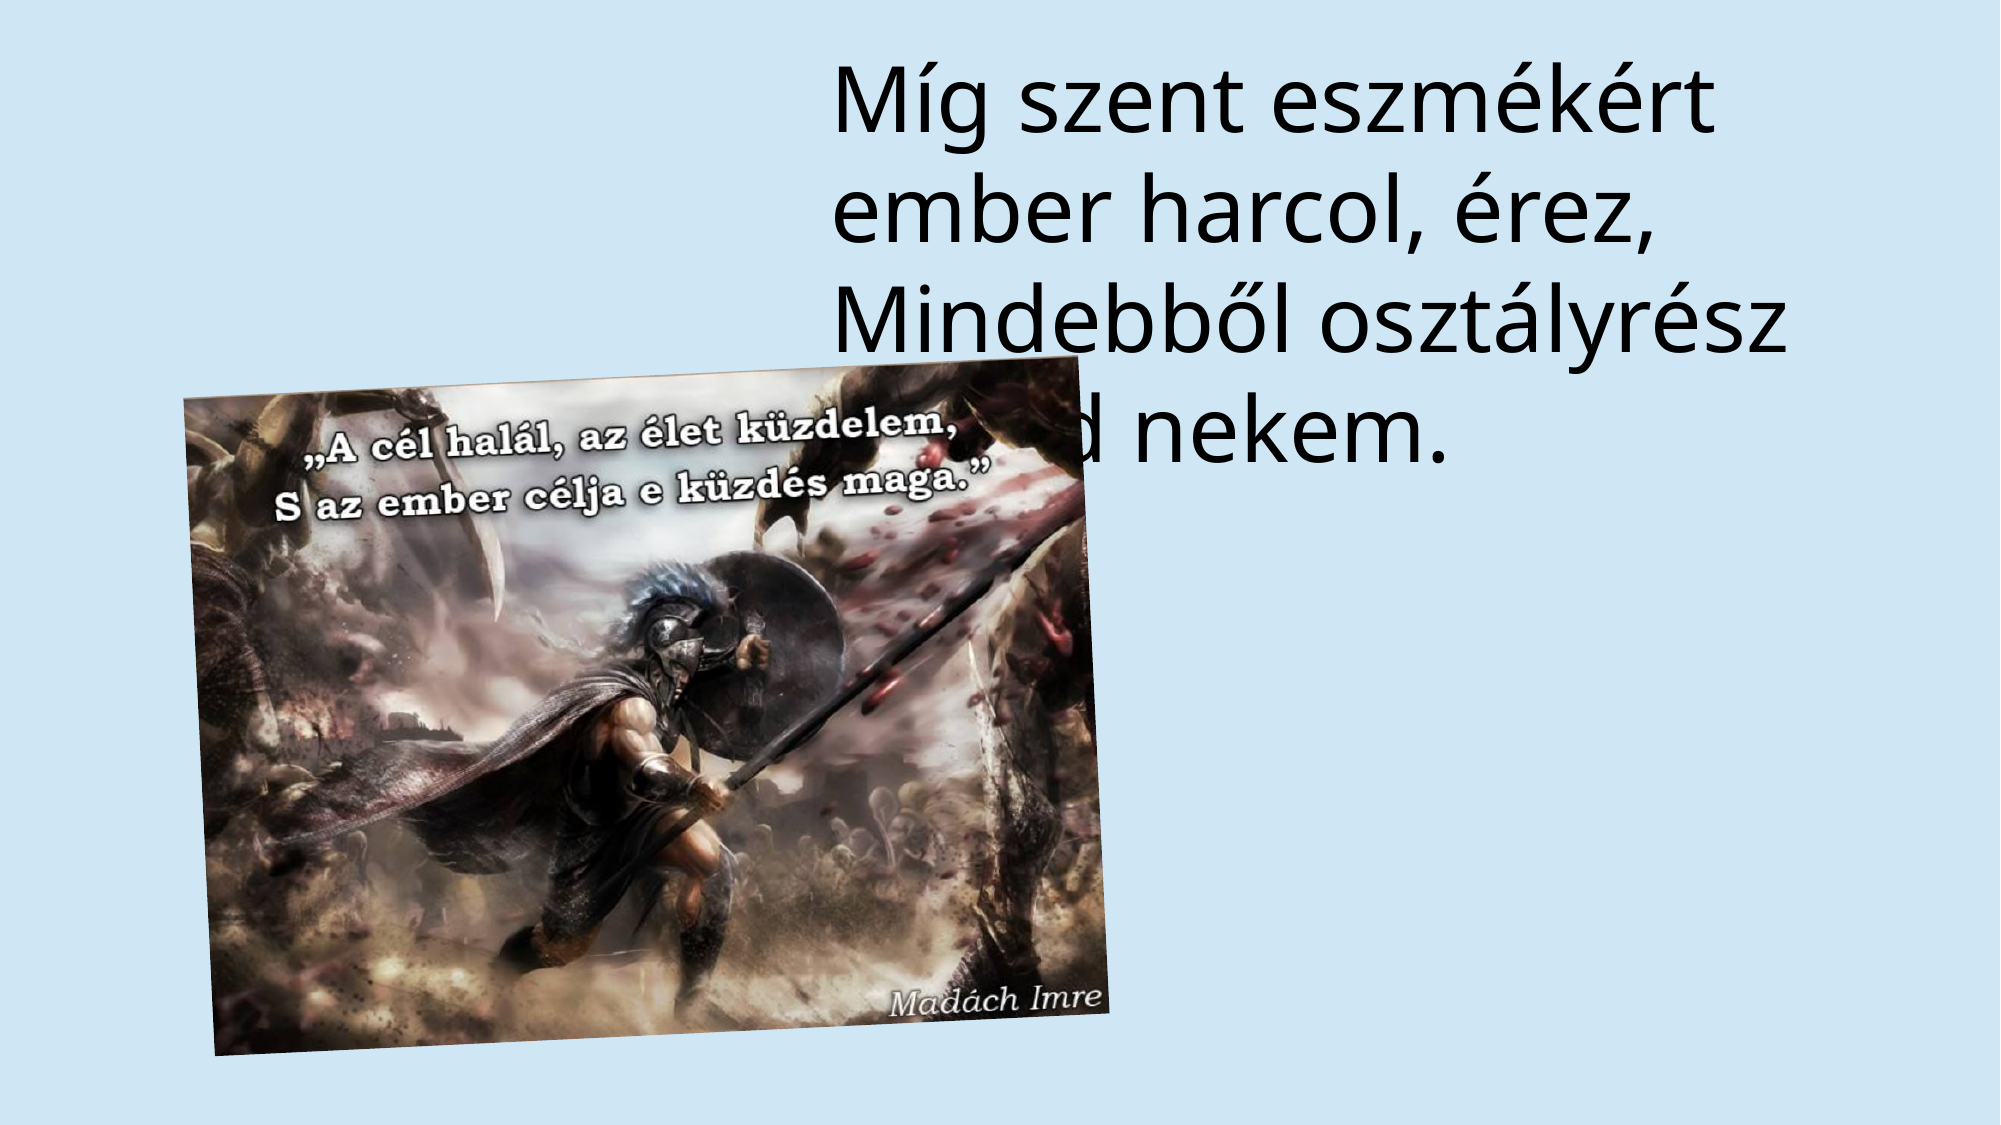

Míg szent eszmékért ember harcol, érez,
Mindebből osztályrész jutand nekem.